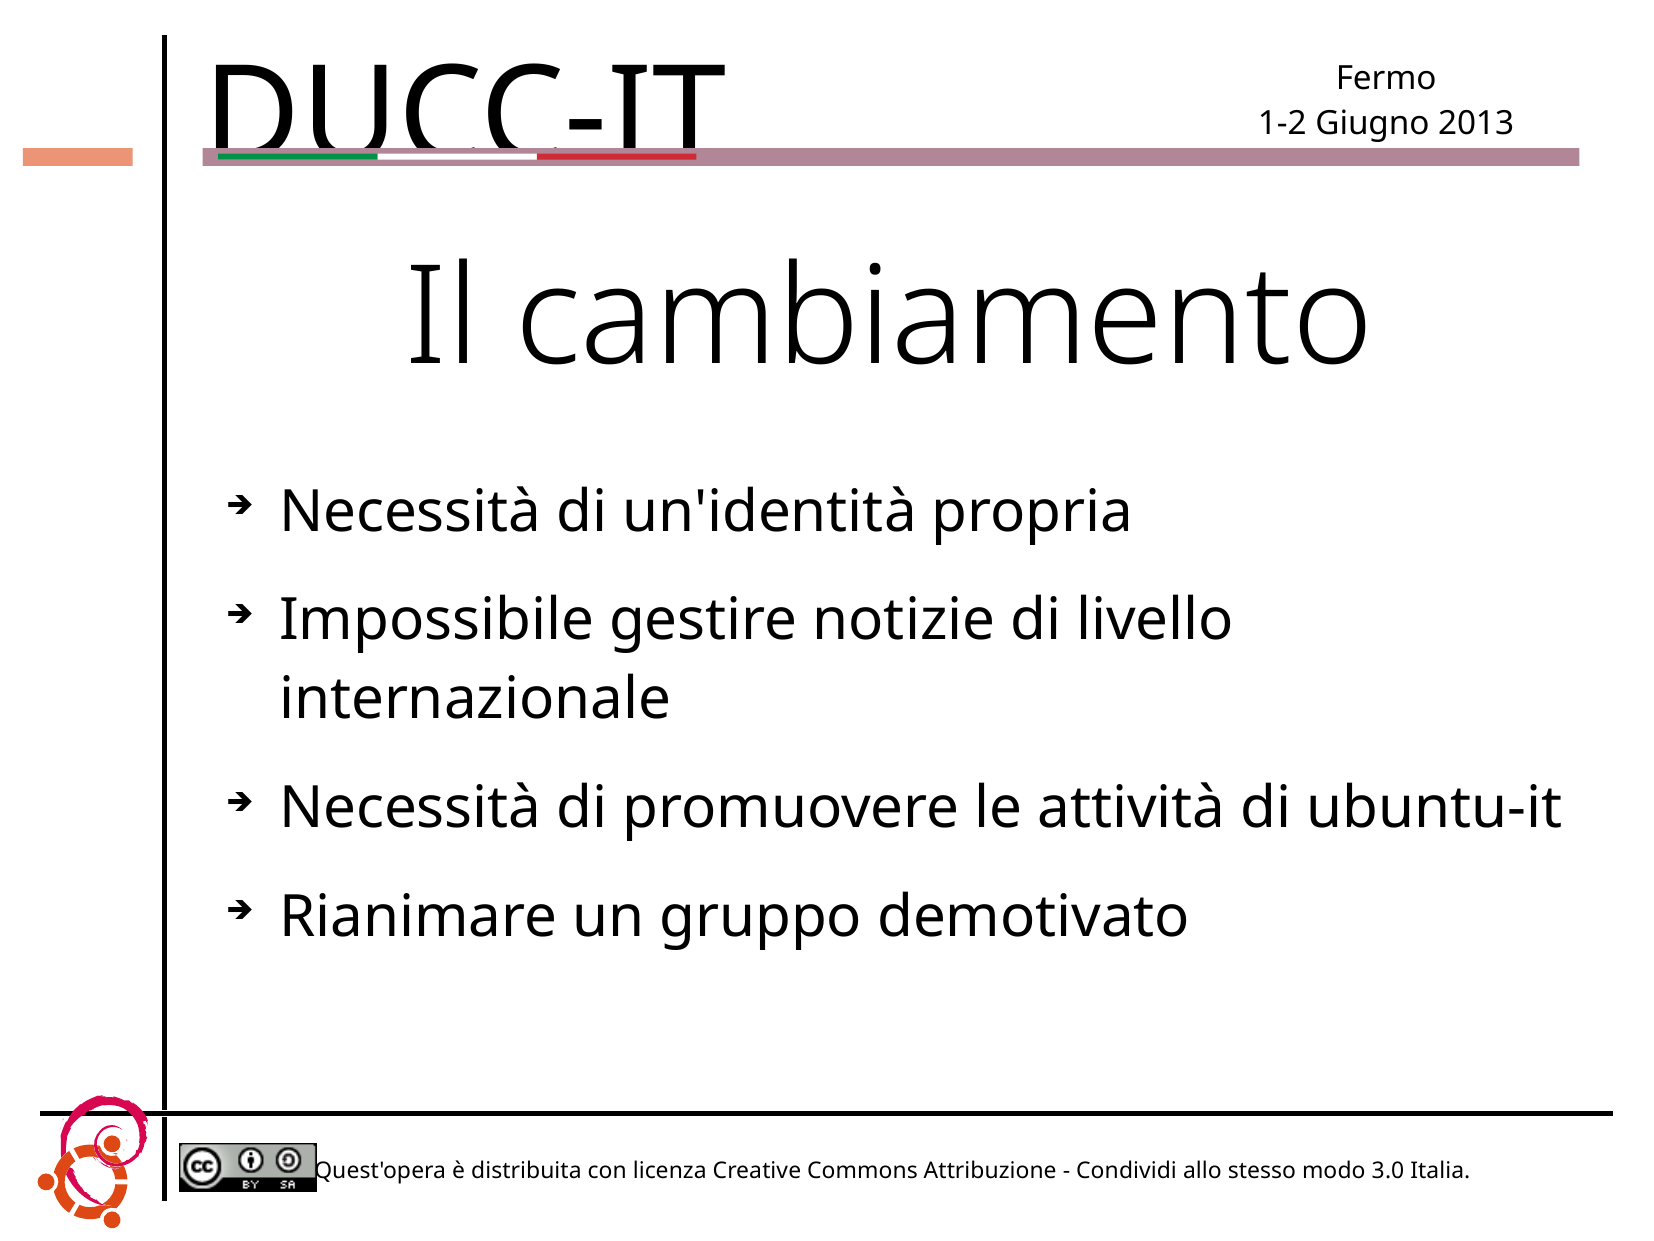

DUCC-IT
Fermo
1-2 Giugno 2013
# Il cambiamento
Necessità di un'identità propria
Impossibile gestire notizie di livello internazionale
Necessità di promuovere le attività di ubuntu-it
Rianimare un gruppo demotivato
Quest'opera è distribuita con licenza Creative Commons Attribuzione - Condividi allo stesso modo 3.0 Italia.